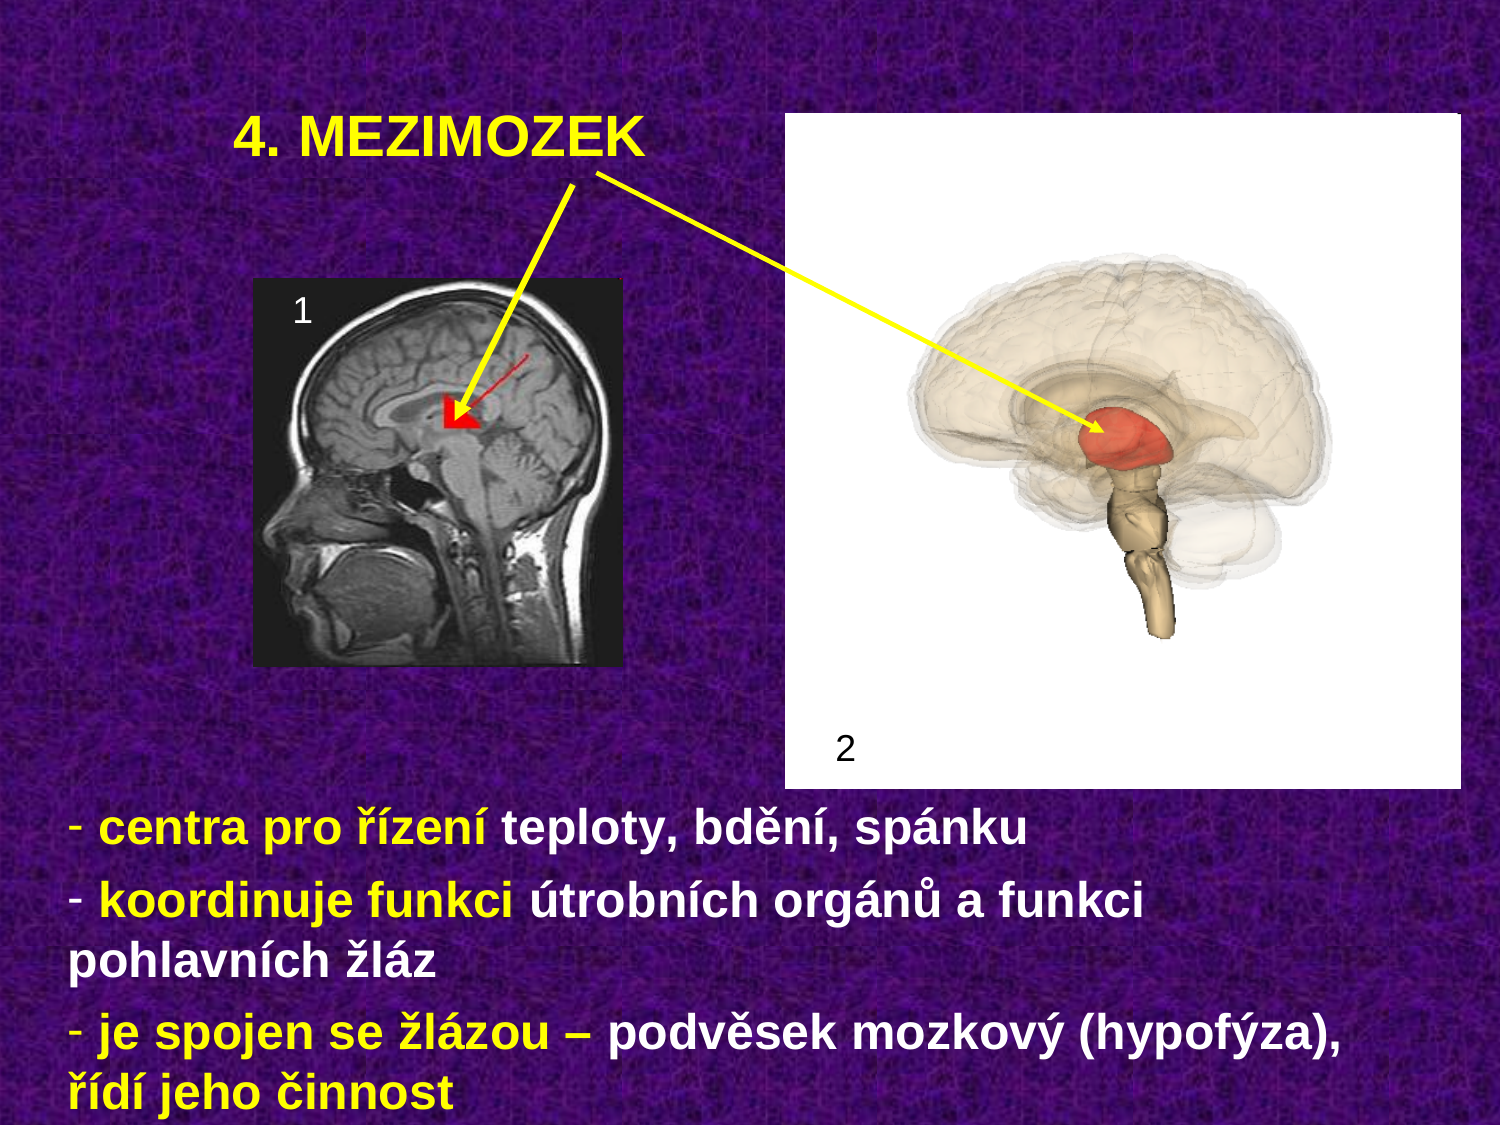

4. MEZIMOZEK
1
2
 centra pro řízení teploty, bdění, spánku
 koordinuje funkci útrobních orgánů a funkci pohlavních žláz
 je spojen se žlázou – podvěsek mozkový (hypofýza), řídí jeho činnost